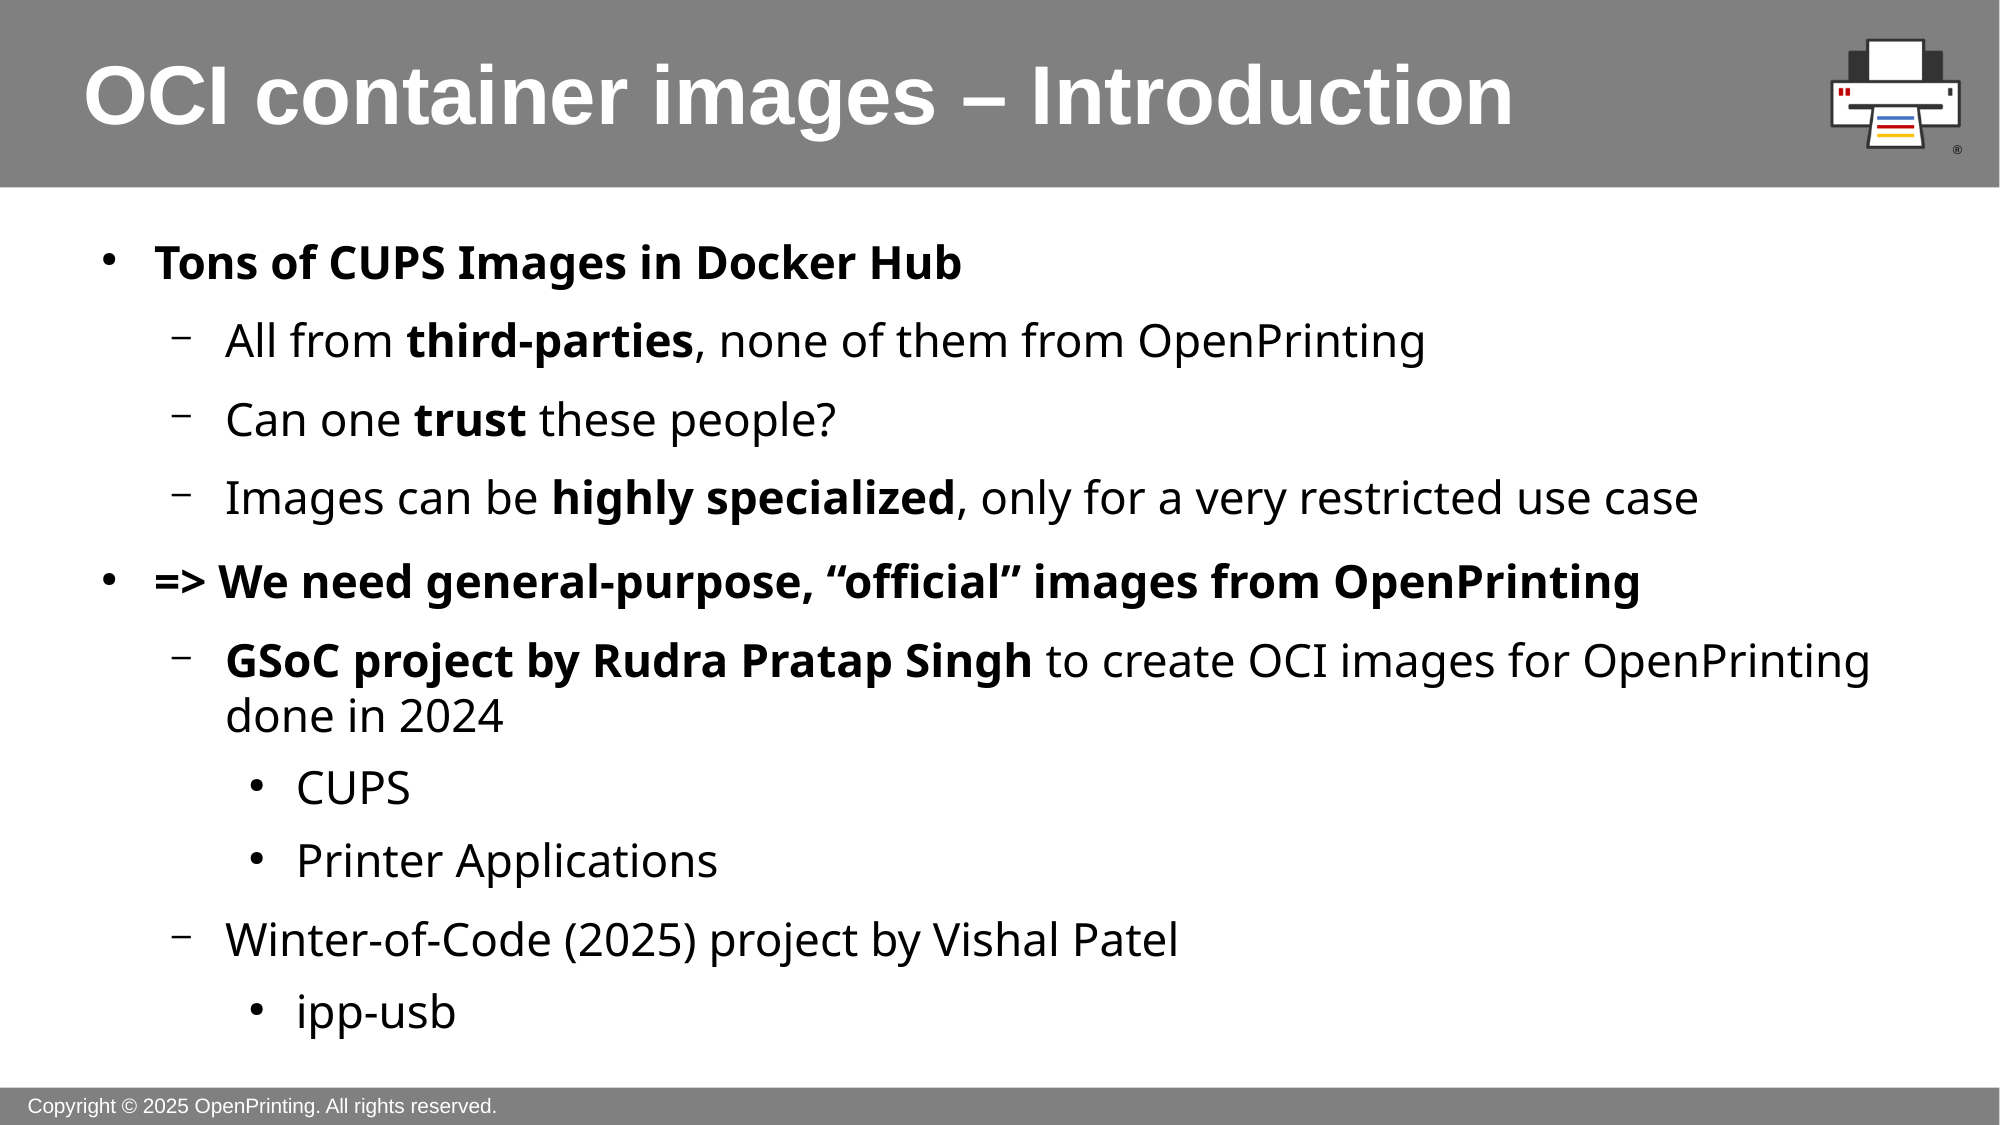

OCI container images – Introduction
# Tons of CUPS Images in Docker Hub
All from third-parties, none of them from OpenPrinting
Can one trust these people?
Images can be highly specialized, only for a very restricted use case
=> We need general-purpose, “official” images from OpenPrinting
GSoC project by Rudra Pratap Singh to create OCI images for OpenPrinting done in 2024
CUPS
Printer Applications
Winter-of-Code (2025) project by Vishal Patel
ipp-usb